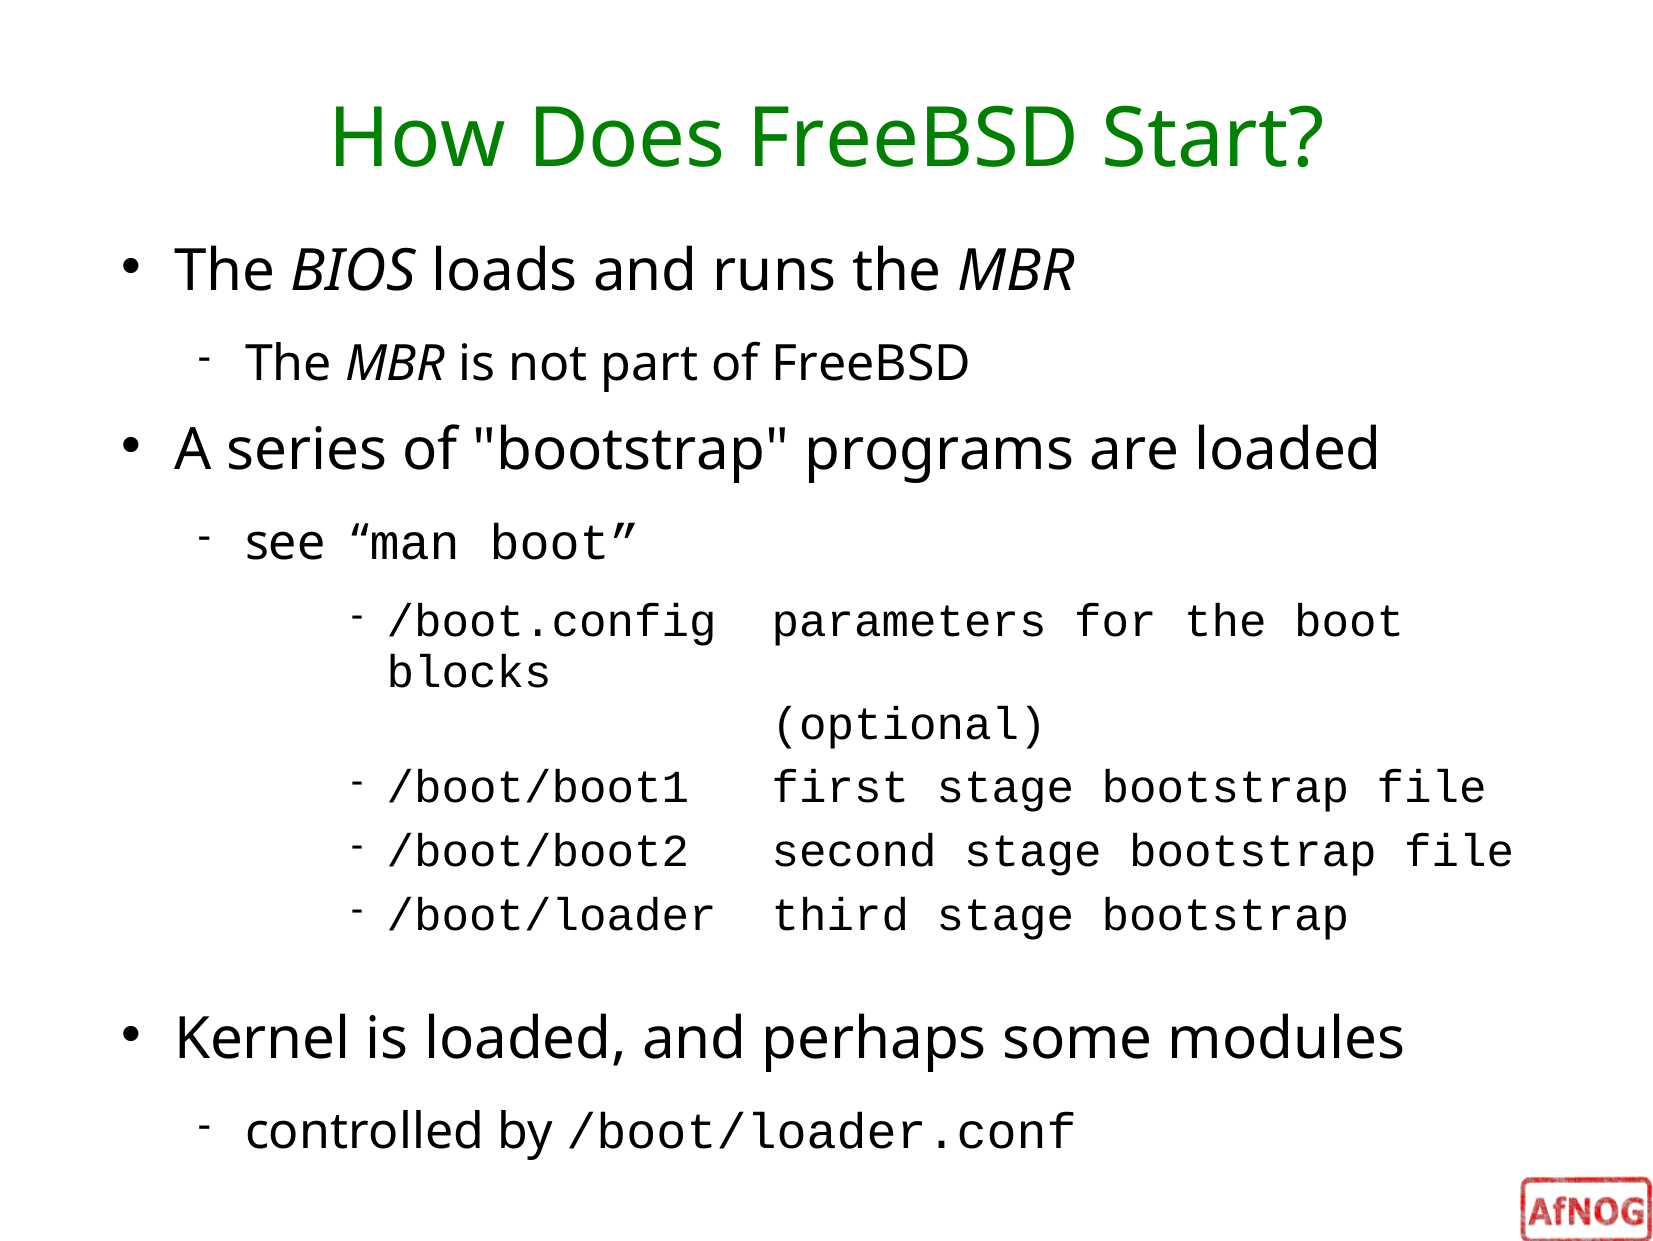

How Does FreeBSD Start?
The BIOS loads and runs the MBR
The MBR is not part of FreeBSD
A series of "bootstrap" programs are loaded
see “man boot”
/boot.config parameters for the boot blocks
 (optional)
/boot/boot1 first stage bootstrap file
/boot/boot2 second stage bootstrap file
/boot/loader third stage bootstrap
Kernel is loaded, and perhaps some modules
controlled by /boot/loader.conf